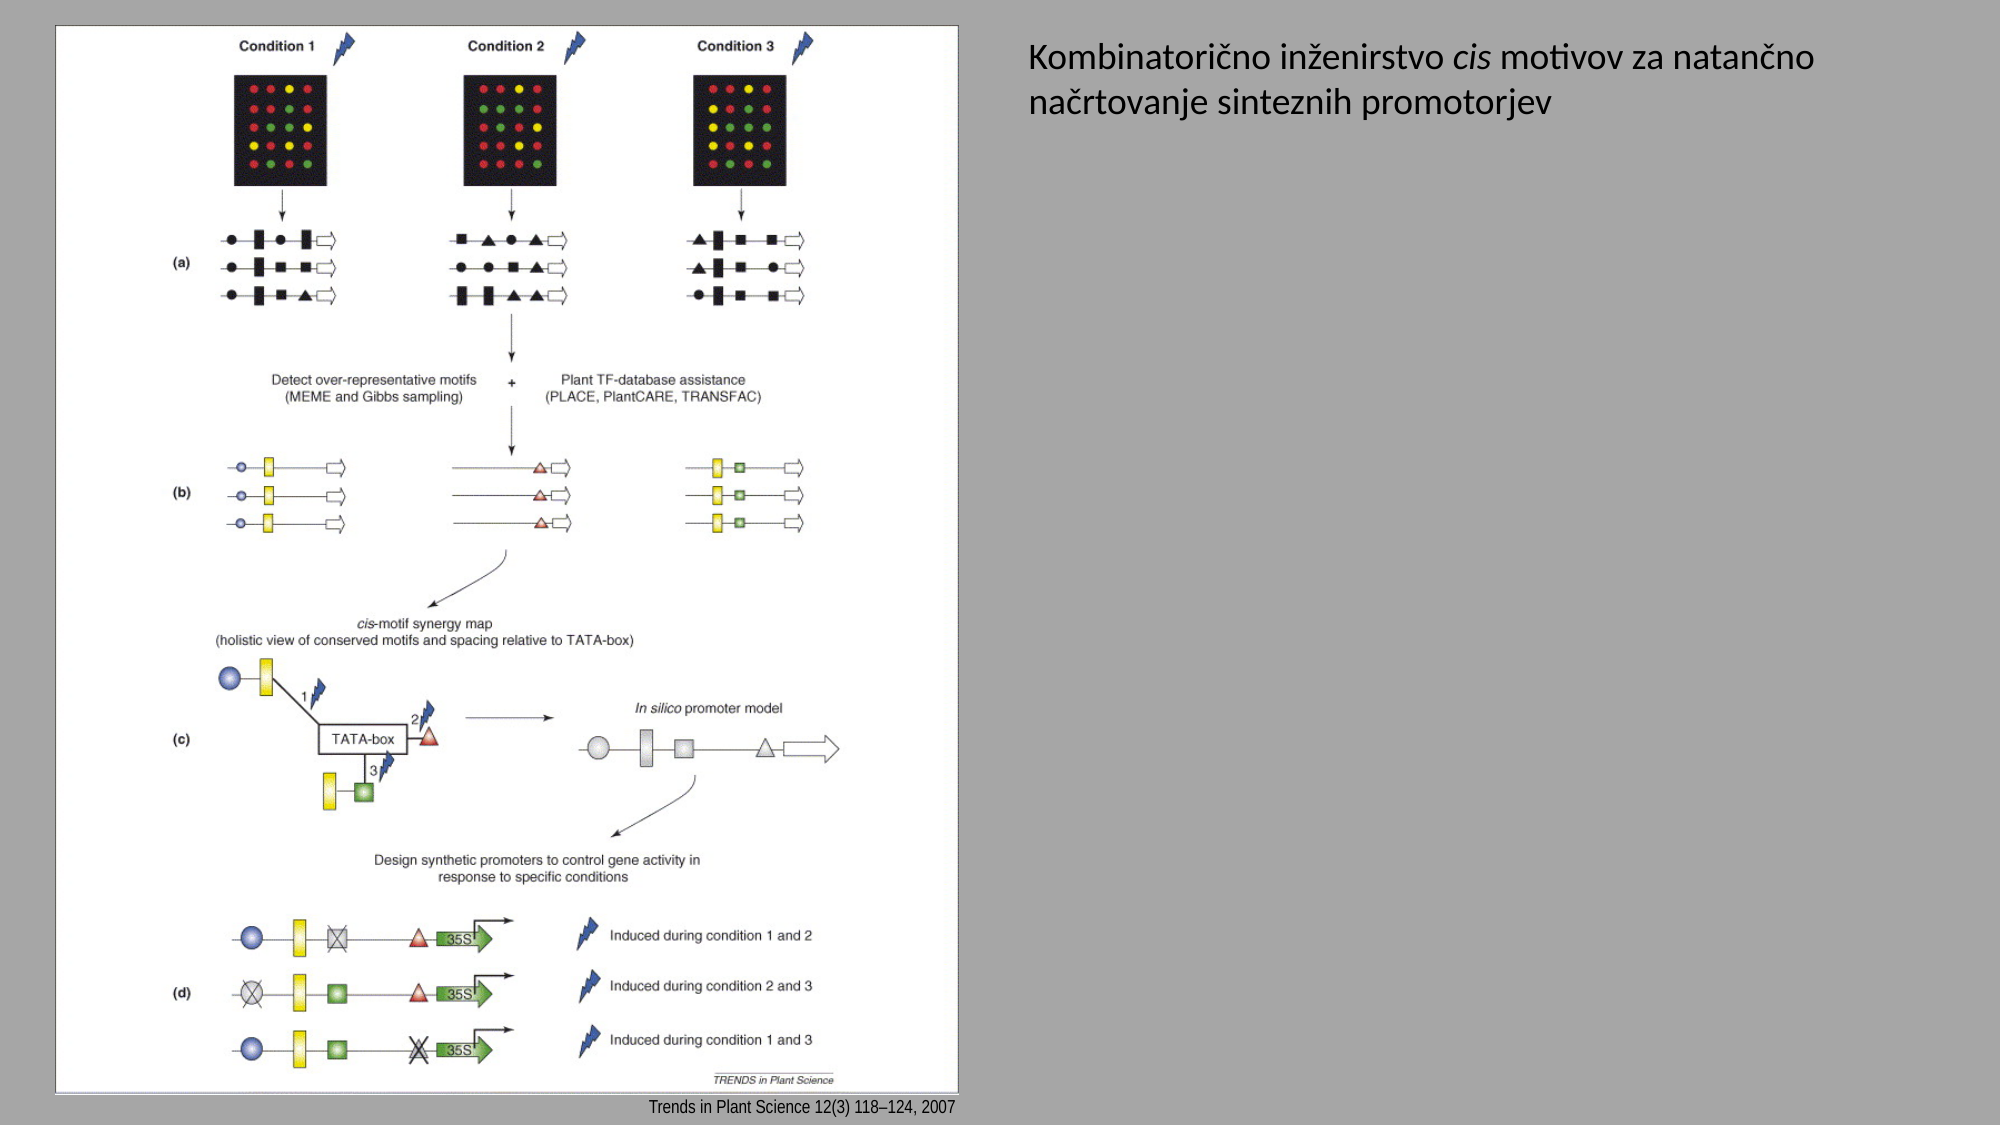

Kombinatorično inženirstvo cis motivov za natančno načrtovanje sinteznih promotorjev
Trends in Plant Science 12(3) 118–124, 2007